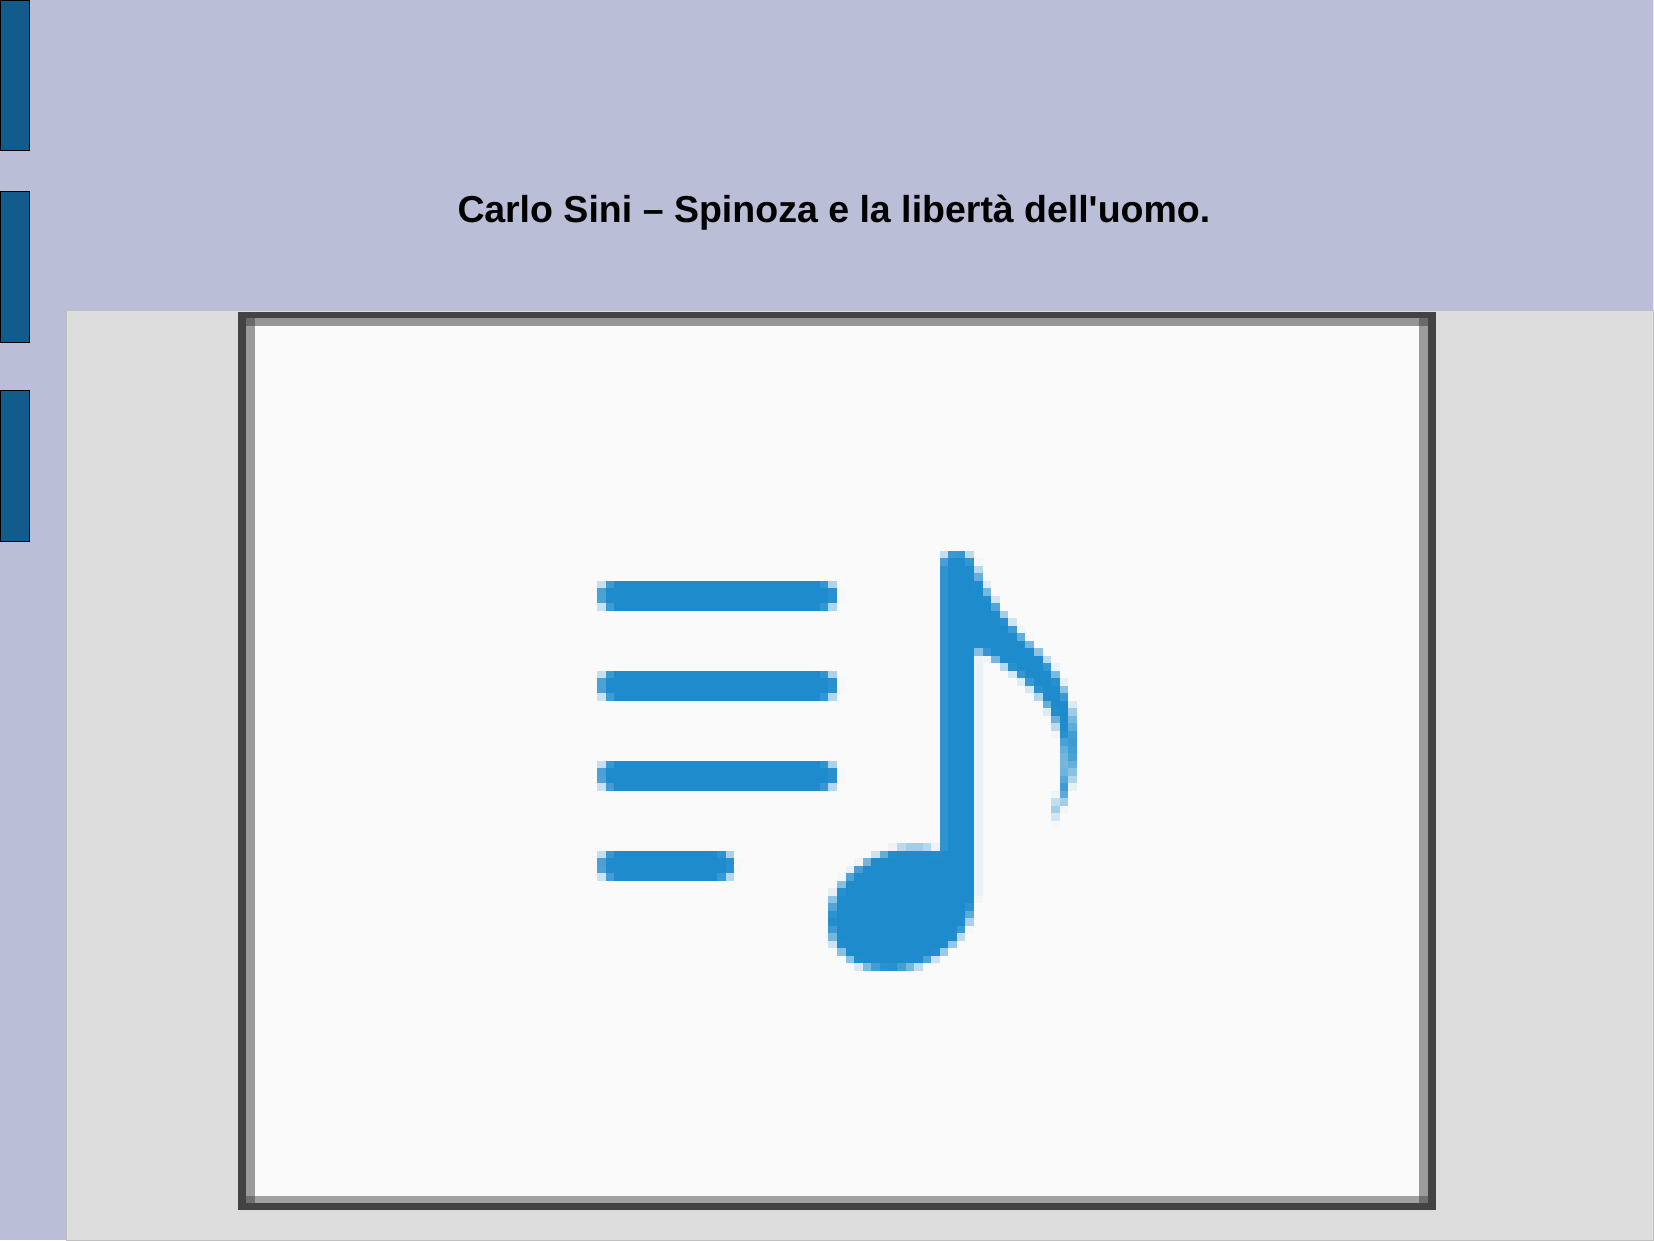

#
Carlo Sini – Spinoza e la libertà dell'uomo.